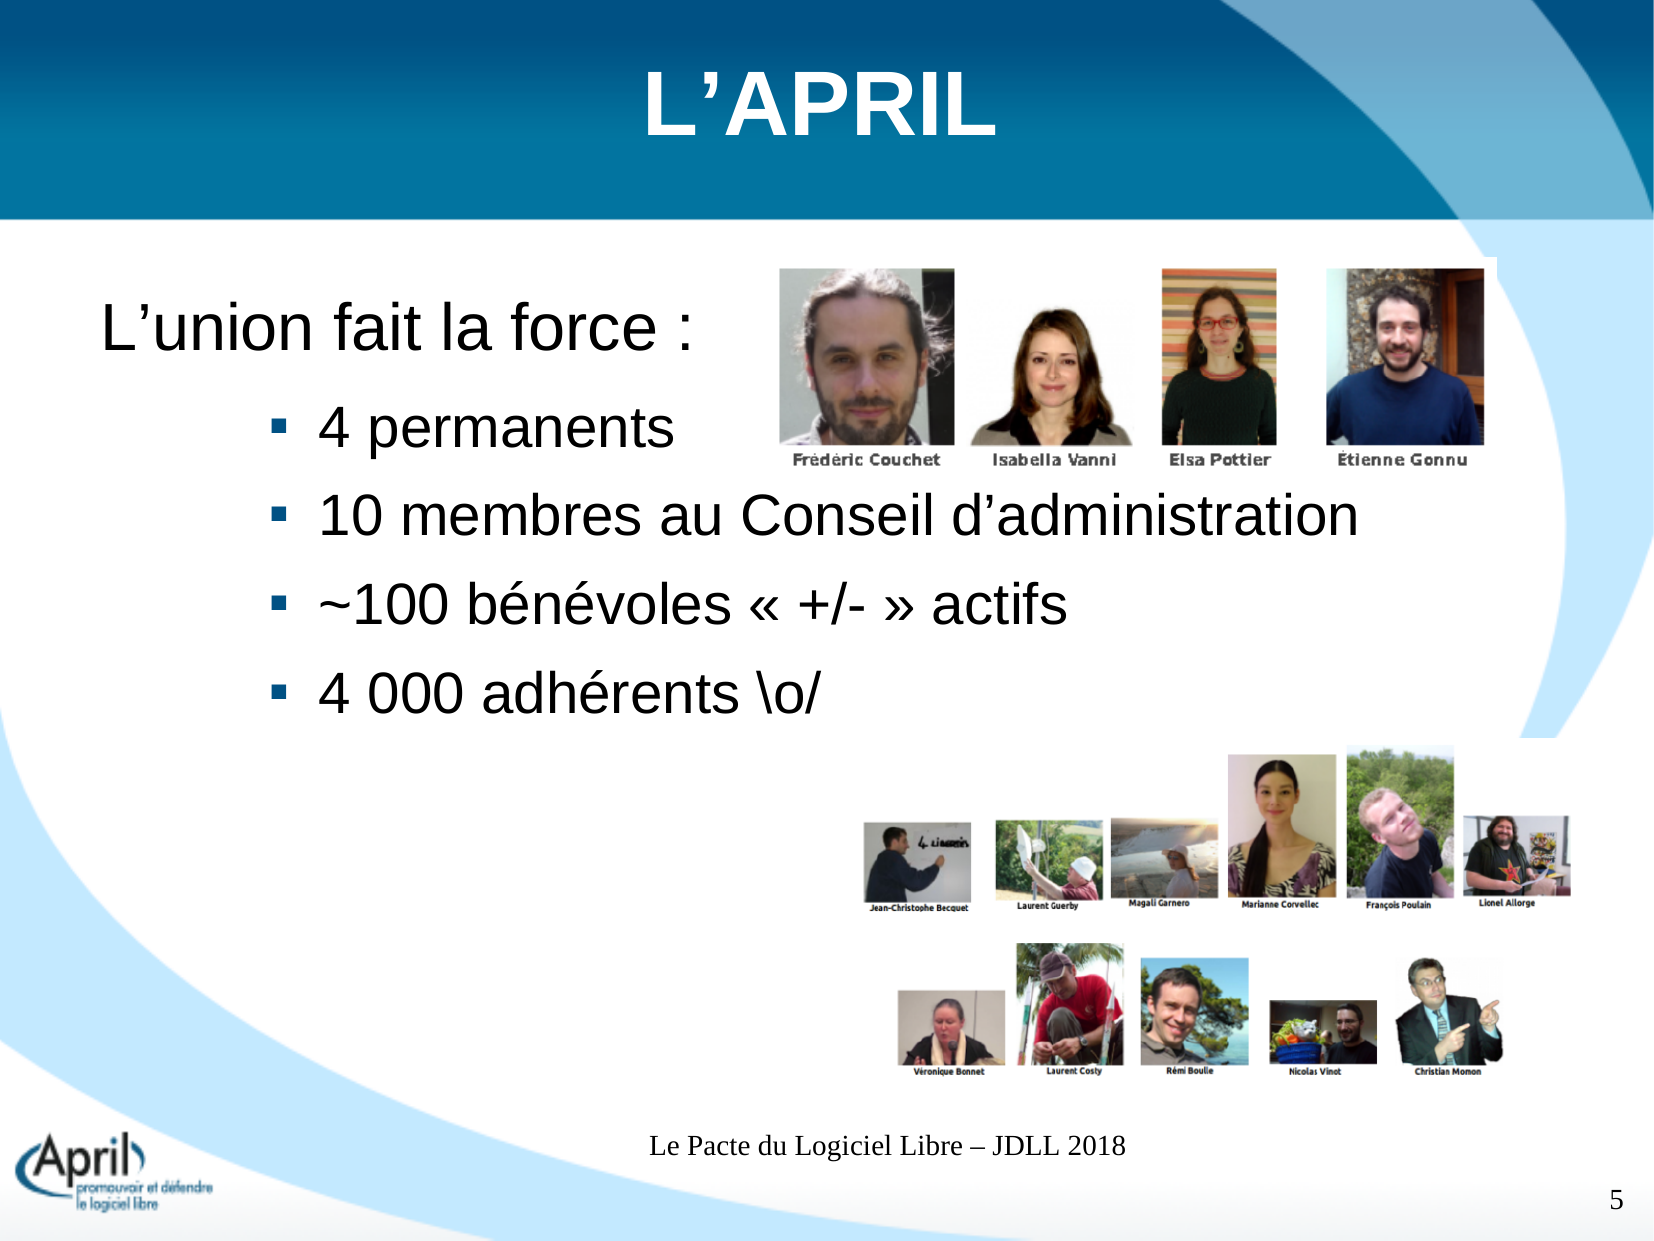

# L’APRIL
L’union fait la force :
4 permanents
10 membres au Conseil d’administration
~100 bénévoles « +/- » actifs
4 000 adhérents \o/
Le Pacte du Logiciel Libre – JDLL 2018
5